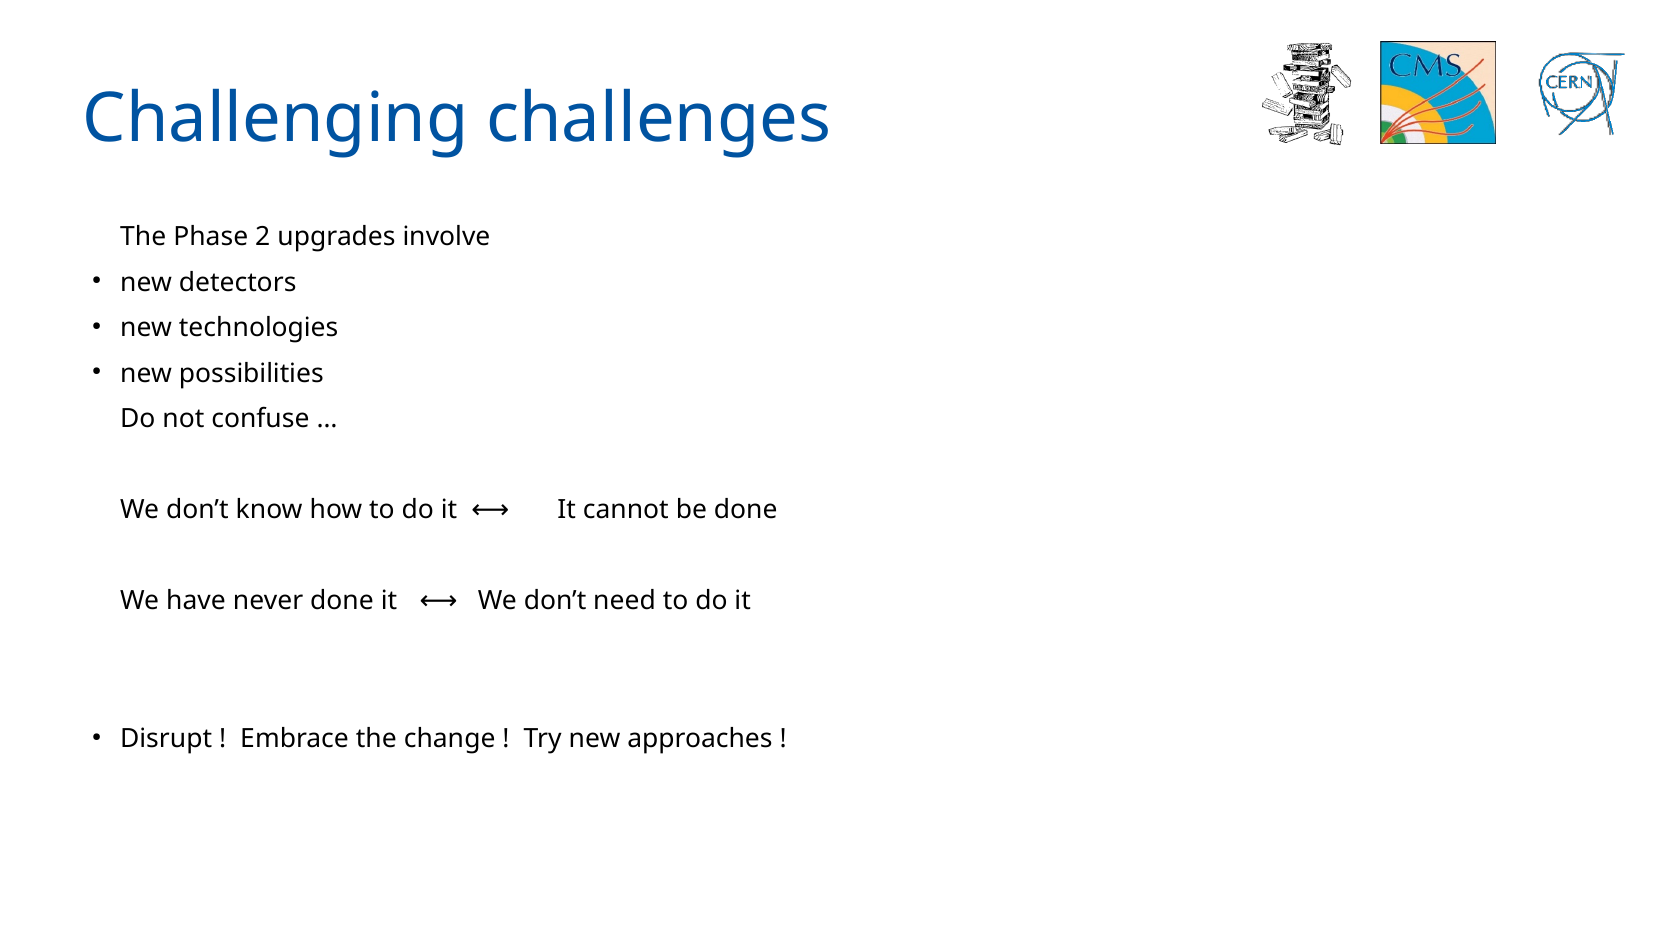

# Challenging challenges
The Phase 2 upgrades involve
new detectors
new technologies
new possibilities
Do not confuse …
We don’t know how to do it ⟷		It cannot be done
We have never done it			 ⟷		We don’t need to do it
Disrupt ! Embrace the change ! Try new approaches !